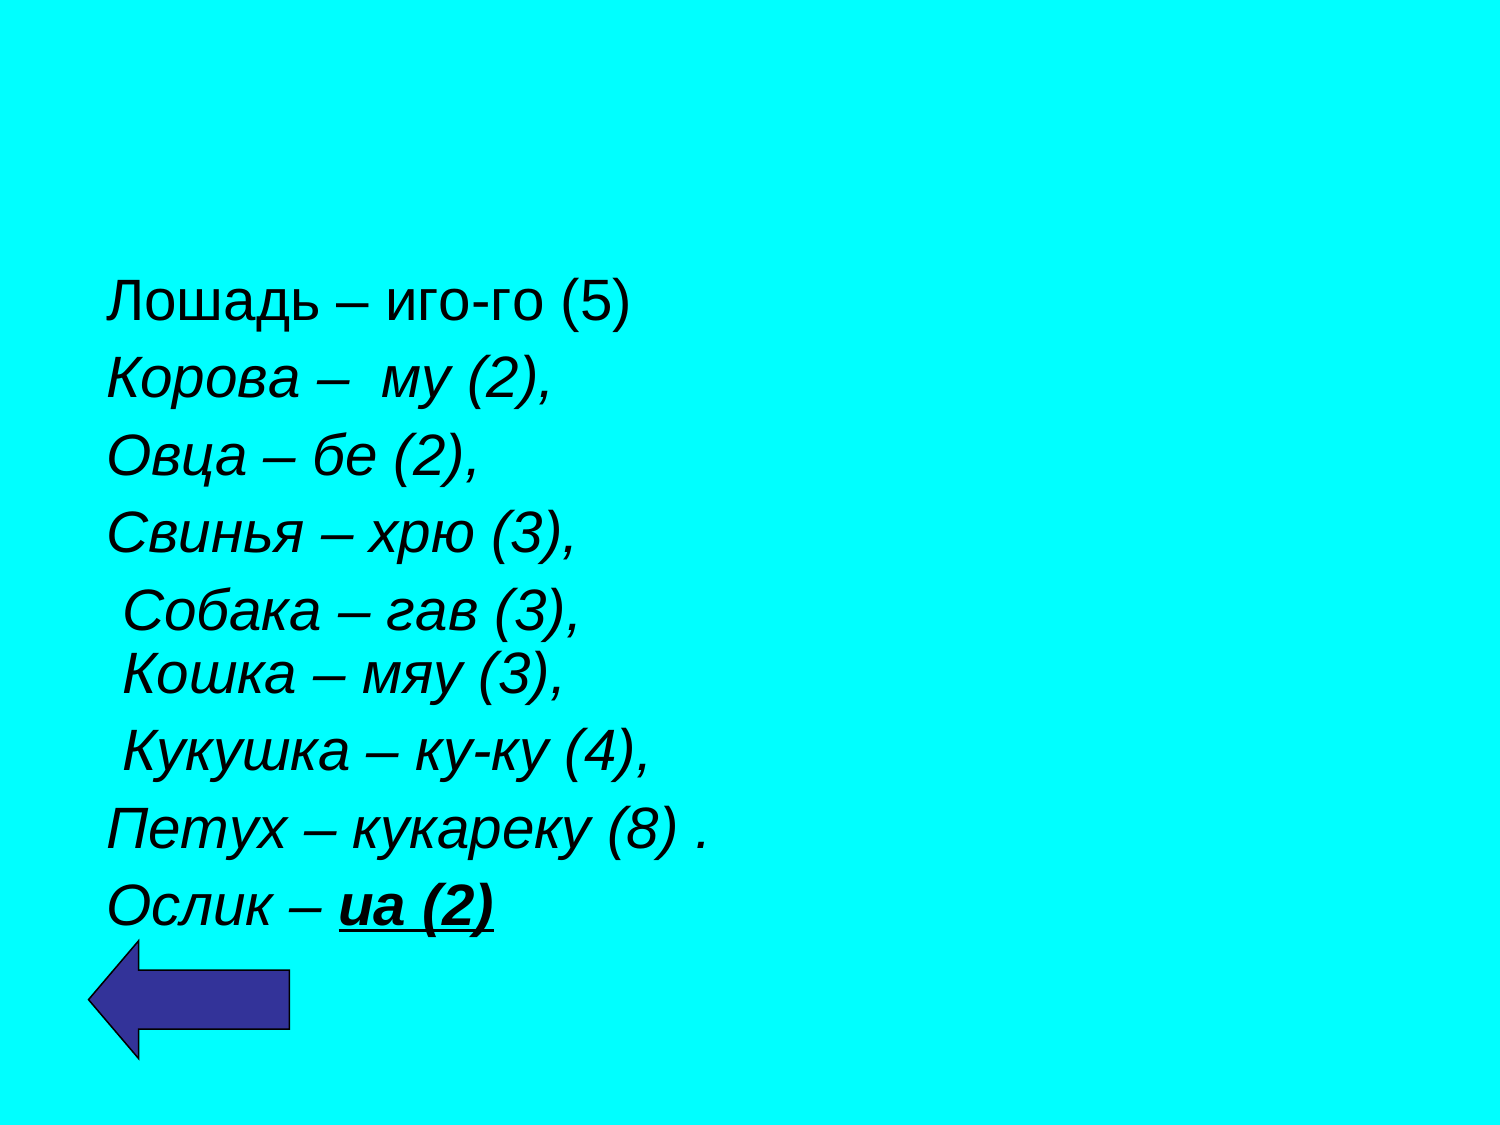

# Лошадь – иго-го (5)
 Корова – му (2),
 Овца – бе (2),
 Свинья – хрю (3),
 Собака – гав (3),
 Кошка – мяу (3),
 Кукушка – ку-ку (4),
 Петух – кукареку (8) .
 Ослик – иа (2)